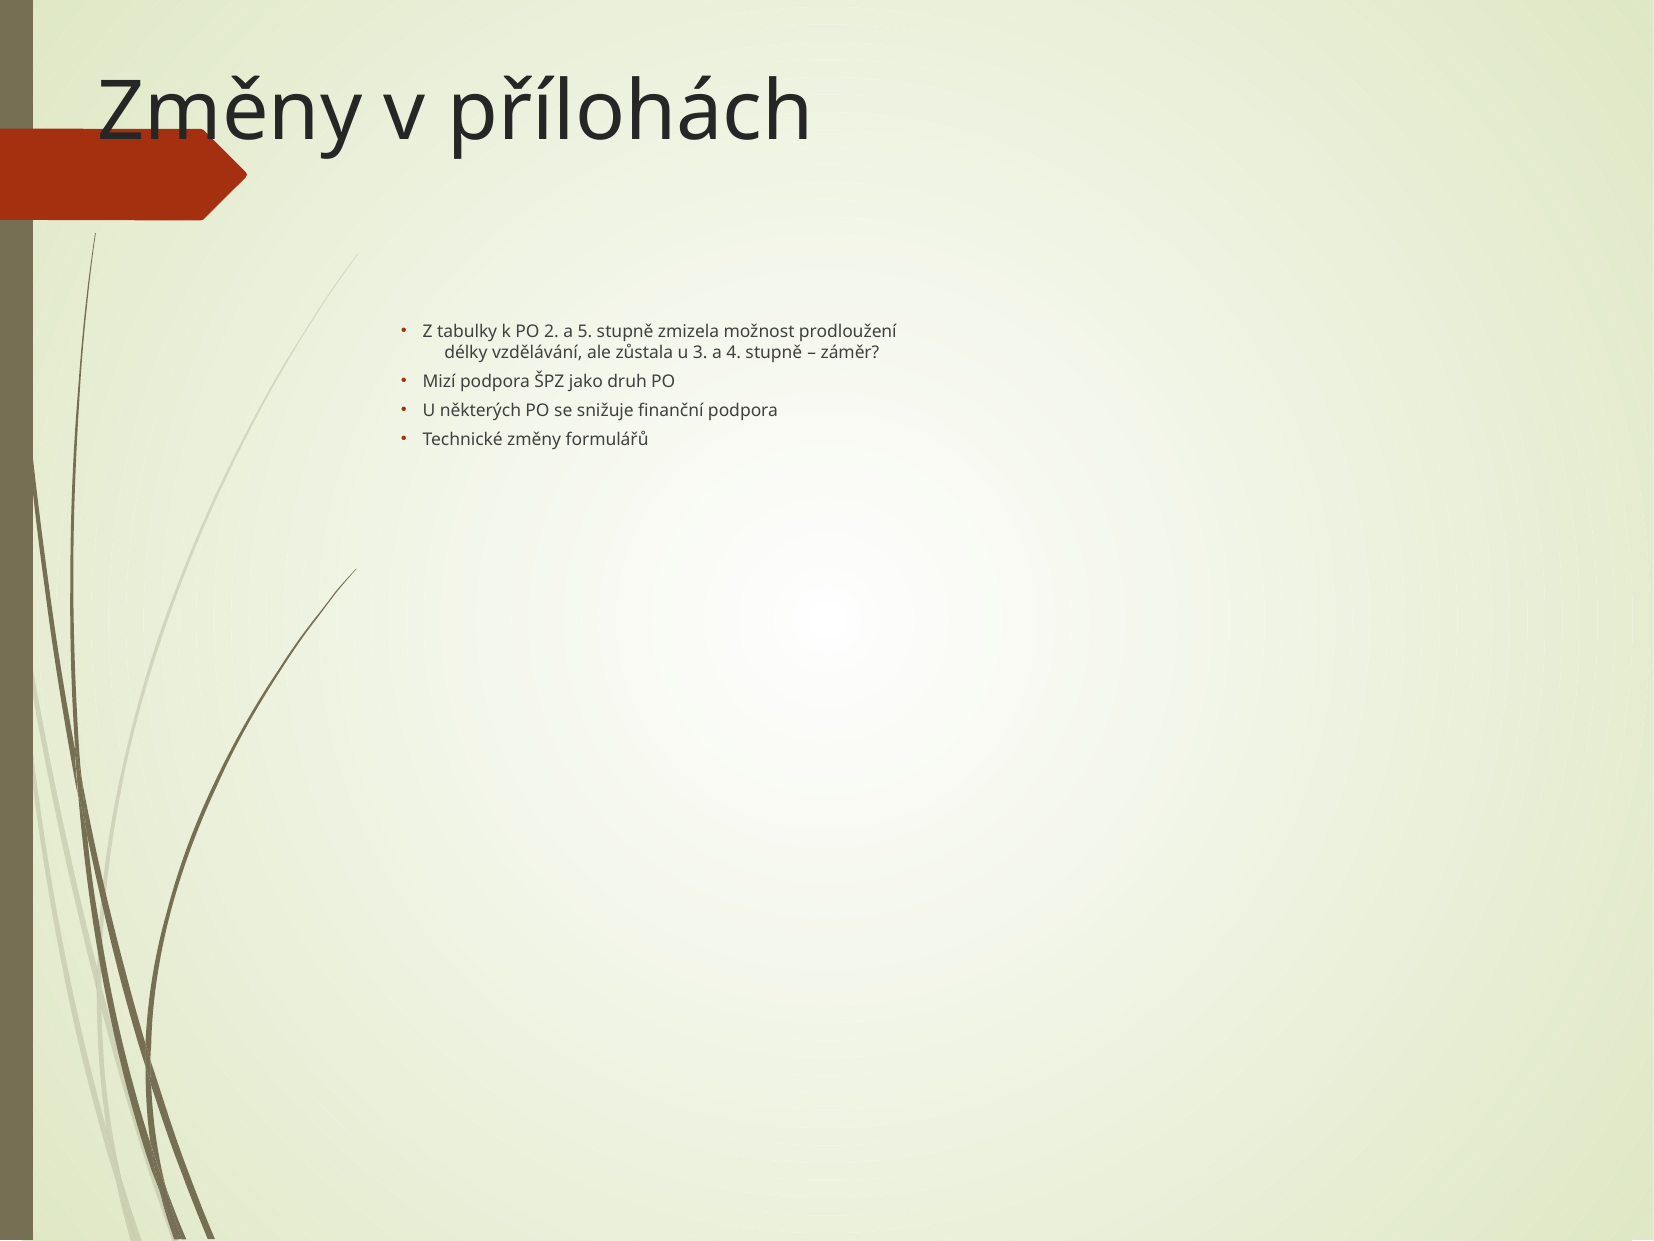

# Změny v přílohách
Z tabulky k PO 2. a 5. stupně zmizela možnost prodloužení délky vzdělávání, ale zůstala u 3. a 4. stupně – záměr?
Mizí podpora ŠPZ jako druh PO
U některých PO se snižuje finanční podpora
Technické změny formulářů